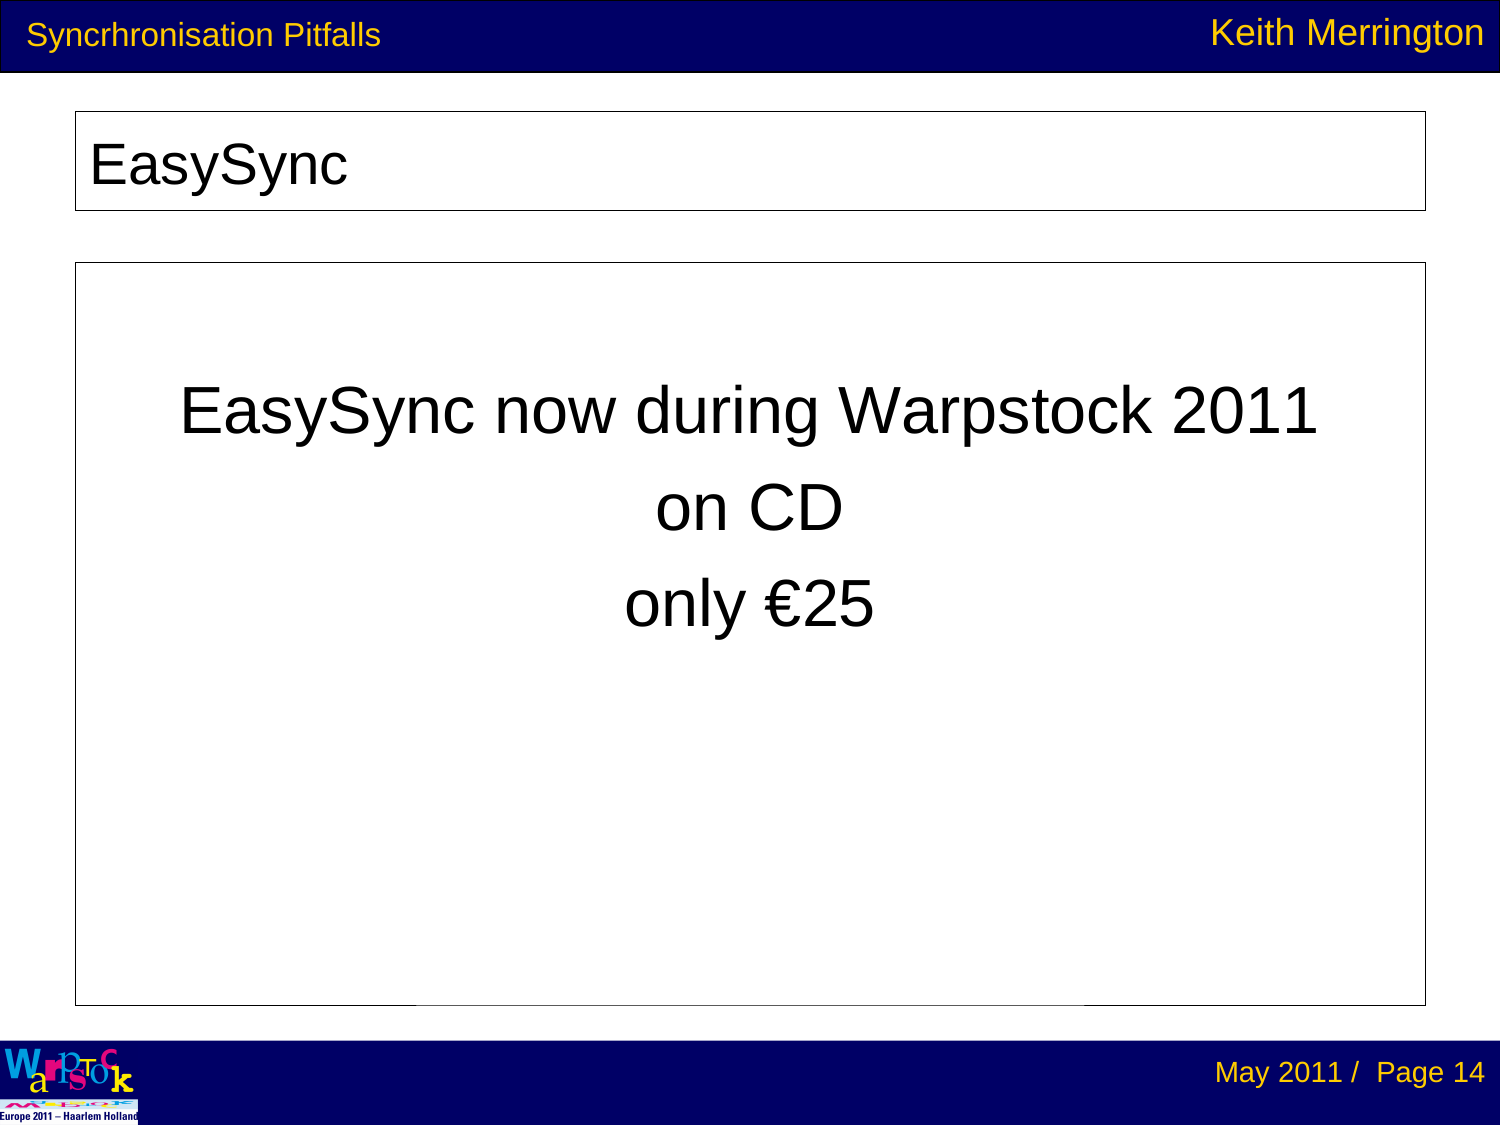

# EasySync
EasySync now during Warpstock 2011
on CD
only €25